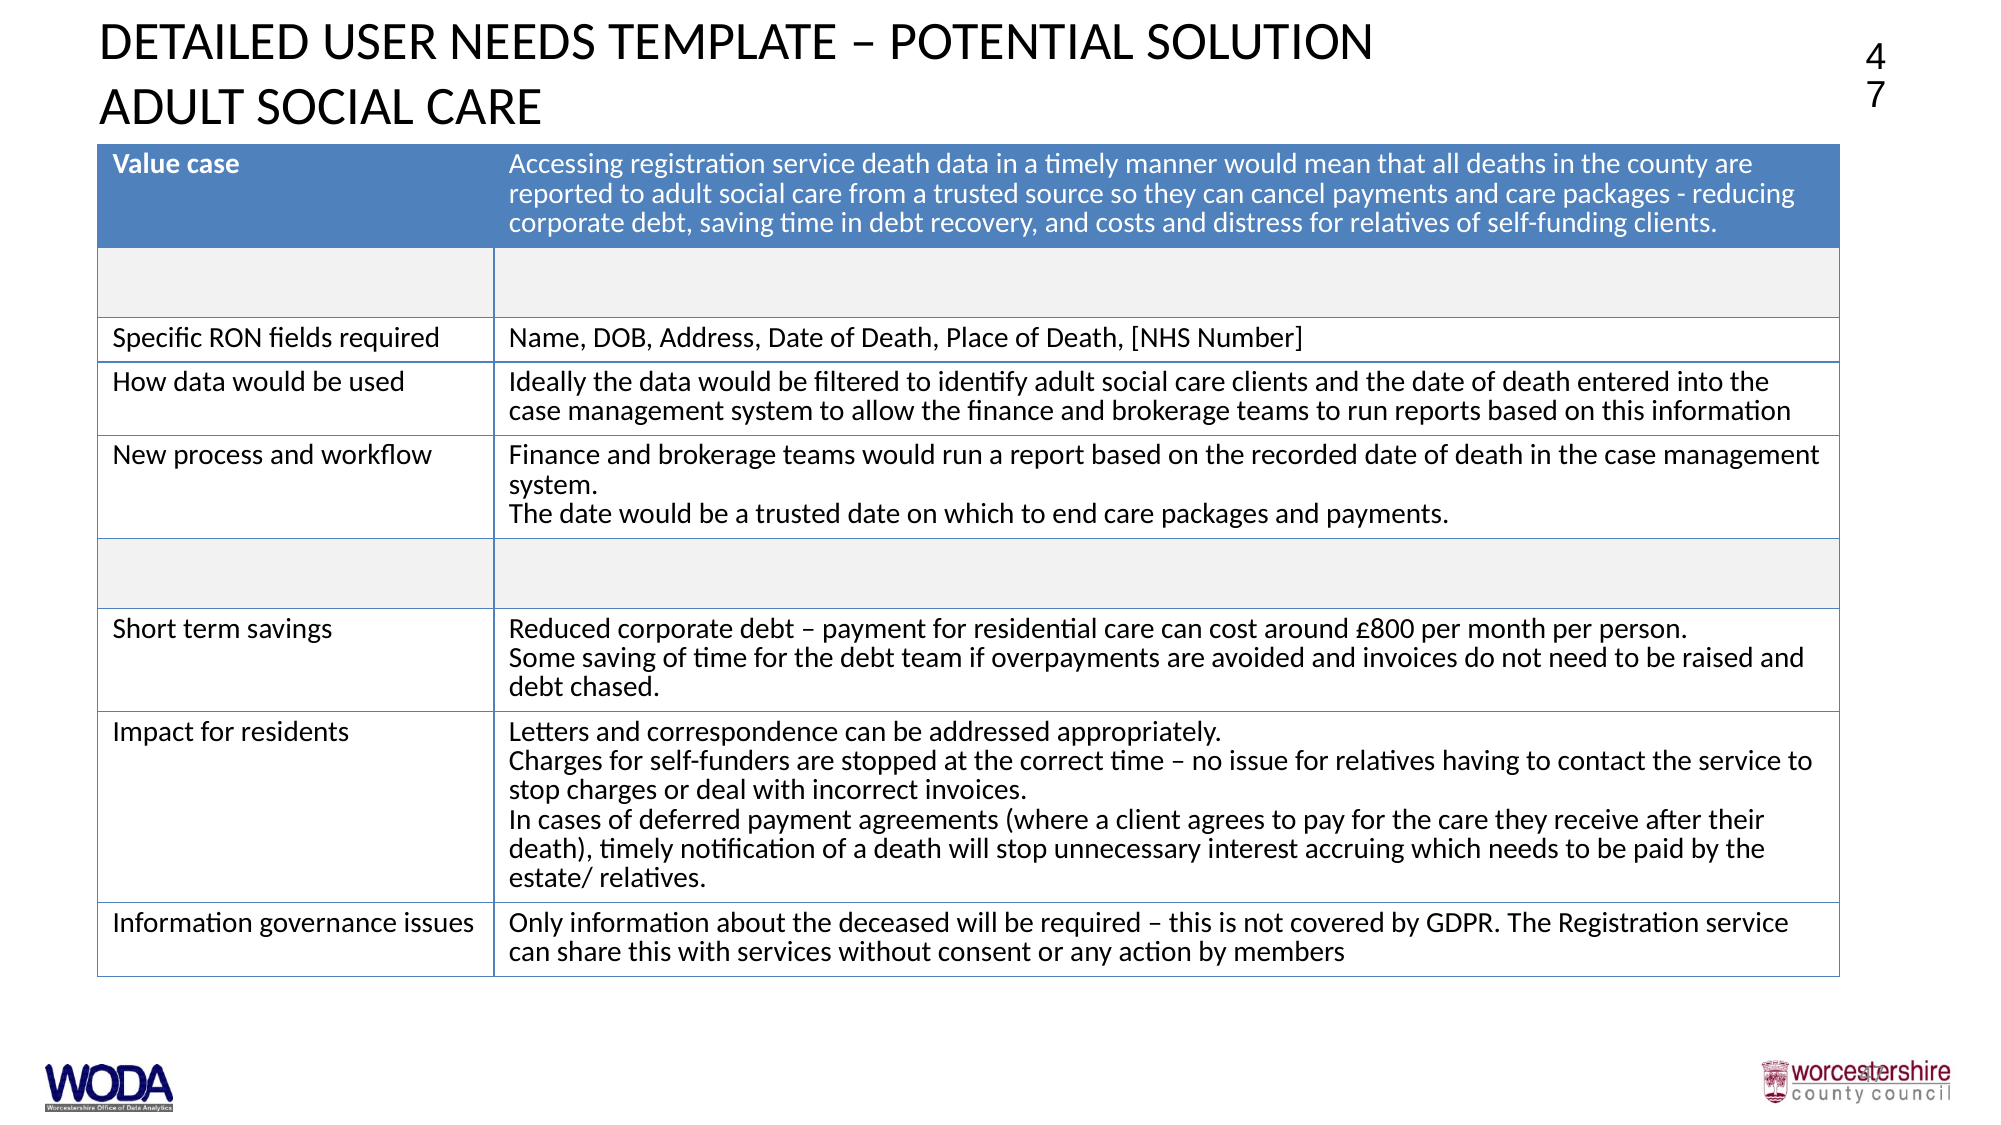

# DETAILED USER NEEDS TEMPLATE – POTENTIAL SOLUTION ADULT SOCIAL CARE
| Value case | Accessing registration service death data in a timely manner would mean that all deaths in the county are reported to adult social care from a trusted source so they can cancel payments and care packages - reducing corporate debt, saving time in debt recovery, and costs and distress for relatives of self-funding clients. |
| --- | --- |
| | |
| Specific RON fields required | Name, DOB, Address, Date of Death, Place of Death, [NHS Number] |
| How data would be used | Ideally the data would be filtered to identify adult social care clients and the date of death entered into the case management system to allow the finance and brokerage teams to run reports based on this information |
| New process and workflow | Finance and brokerage teams would run a report based on the recorded date of death in the case management system. The date would be a trusted date on which to end care packages and payments. |
| | |
| Short term savings | Reduced corporate debt – payment for residential care can cost around £800 per month per person. Some saving of time for the debt team if overpayments are avoided and invoices do not need to be raised and debt chased. |
| Impact for residents | Letters and correspondence can be addressed appropriately. Charges for self-funders are stopped at the correct time – no issue for relatives having to contact the service to stop charges or deal with incorrect invoices. In cases of deferred payment agreements (where a client agrees to pay for the care they receive after their death), timely notification of a death will stop unnecessary interest accruing which needs to be paid by the estate/ relatives. |
| Information governance issues | Only information about the deceased will be required – this is not covered by GDPR. The Registration service can share this with services without consent or any action by members |